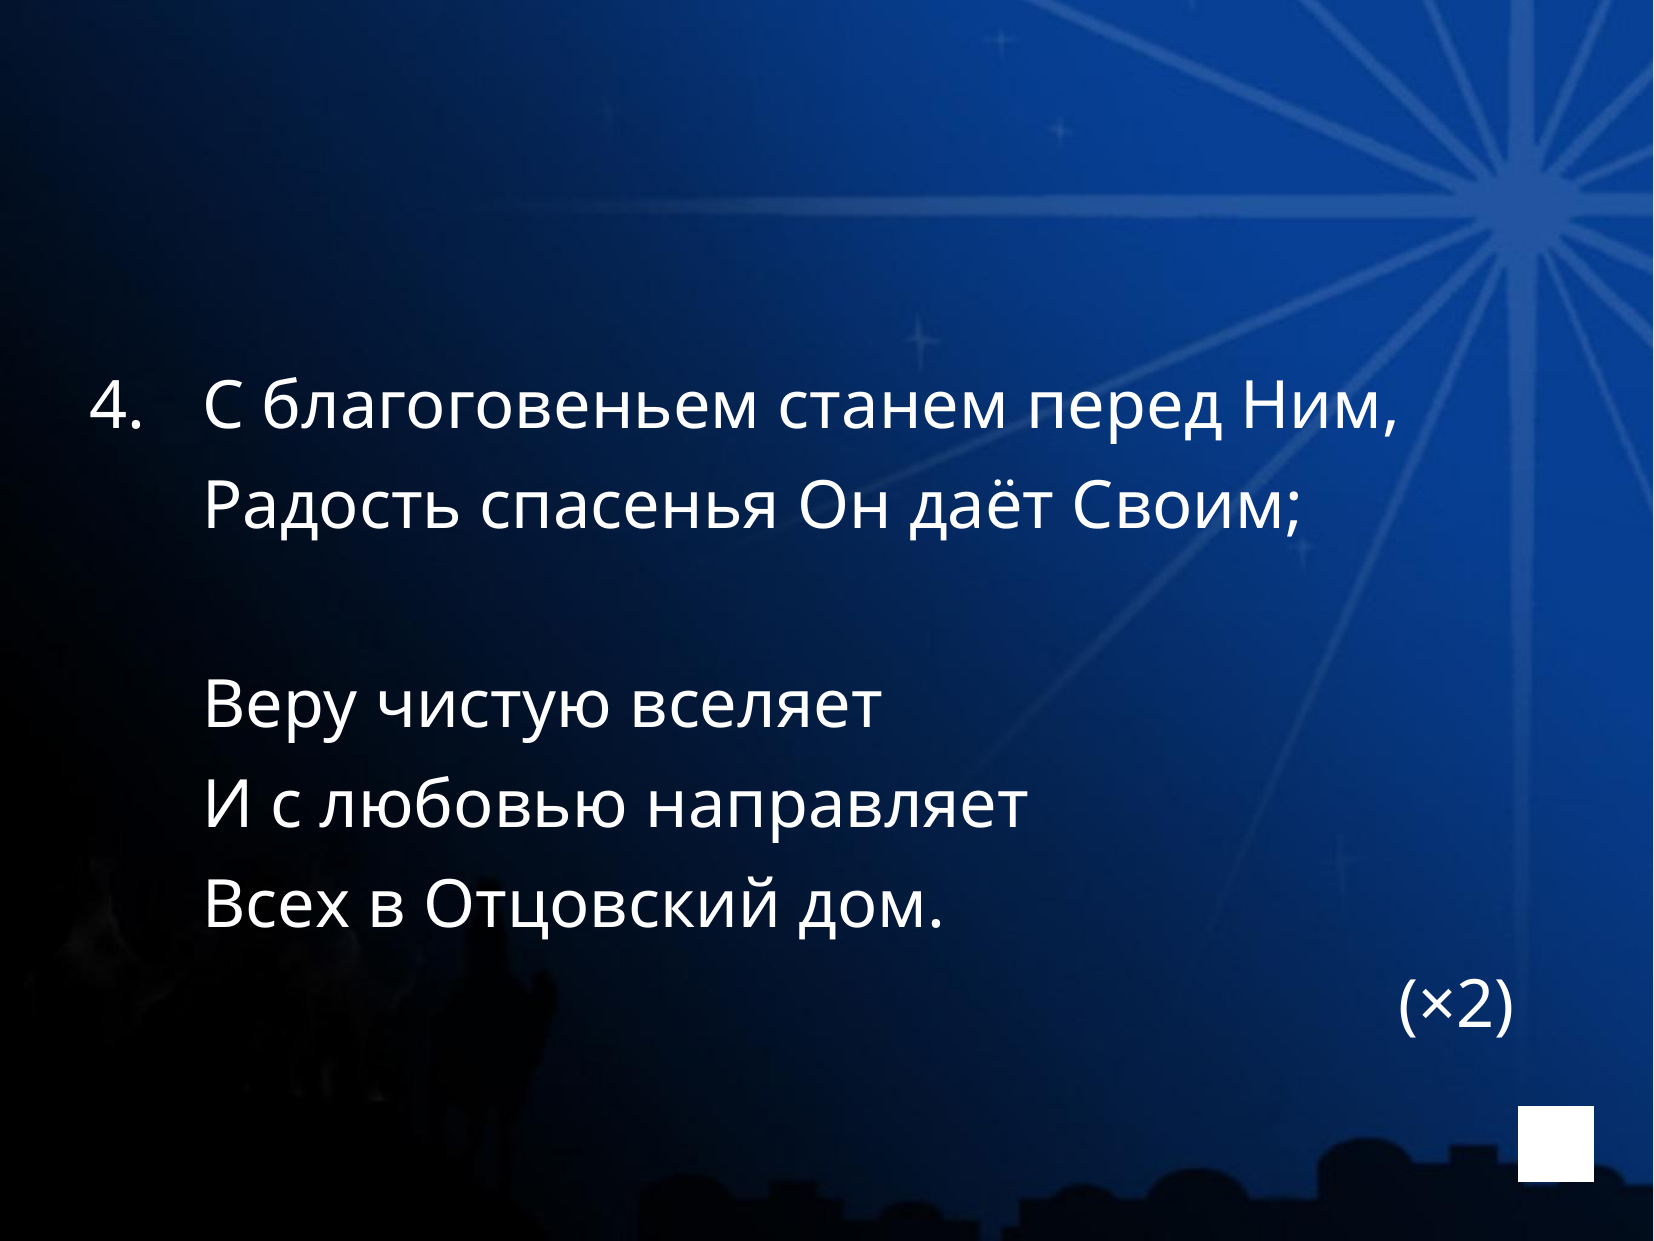

4.	С благоговеньем станем перед Ним,
	Радость спасенья Он даёт Своим;
	Веру чистую вселяет
	И с любовью направляет
	Всех в Отцовский дом.
			(×2)